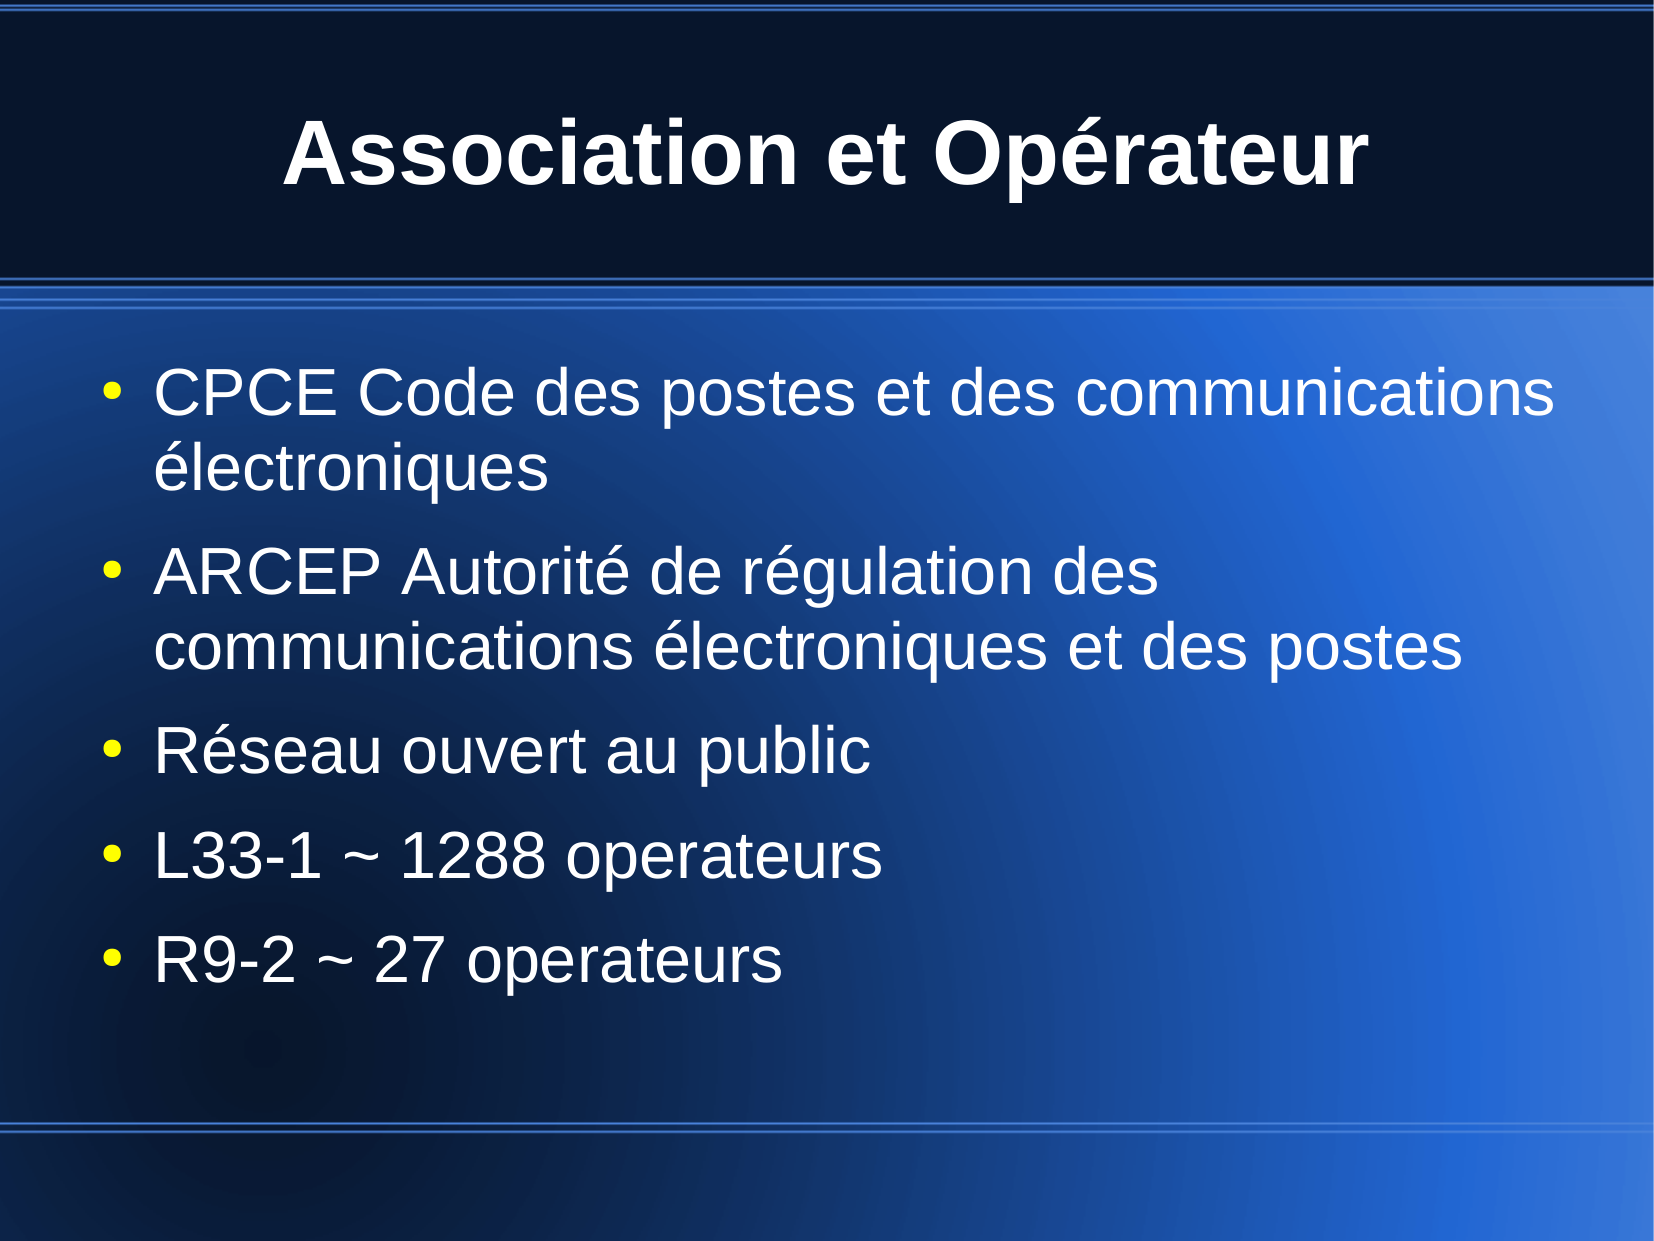

# Association et Opérateur
CPCE Code des postes et des communications électroniques
ARCEP Autorité de régulation des communications électroniques et des postes
Réseau ouvert au public
L33-1 ~ 1288 operateurs
R9-2 ~ 27 operateurs